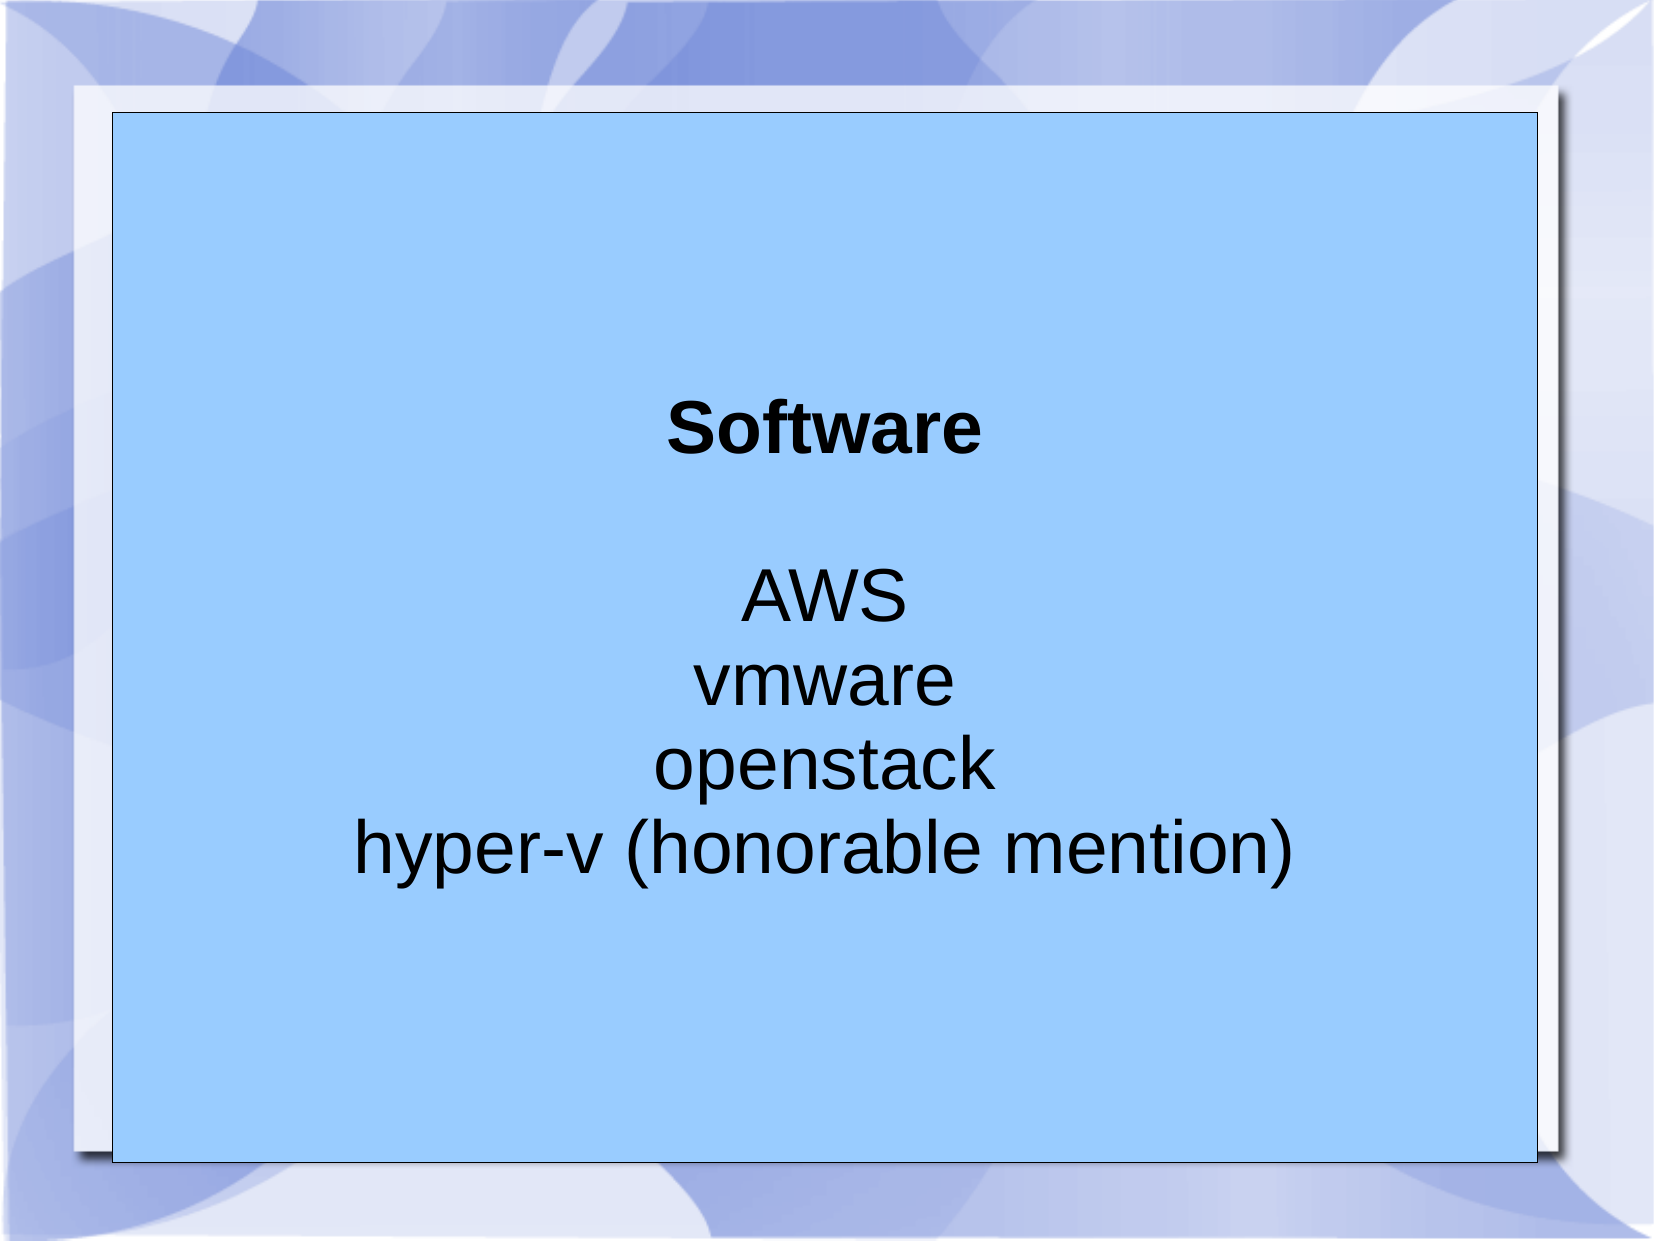

Software
AWS
vmware
openstack
hyper-v (honorable mention)